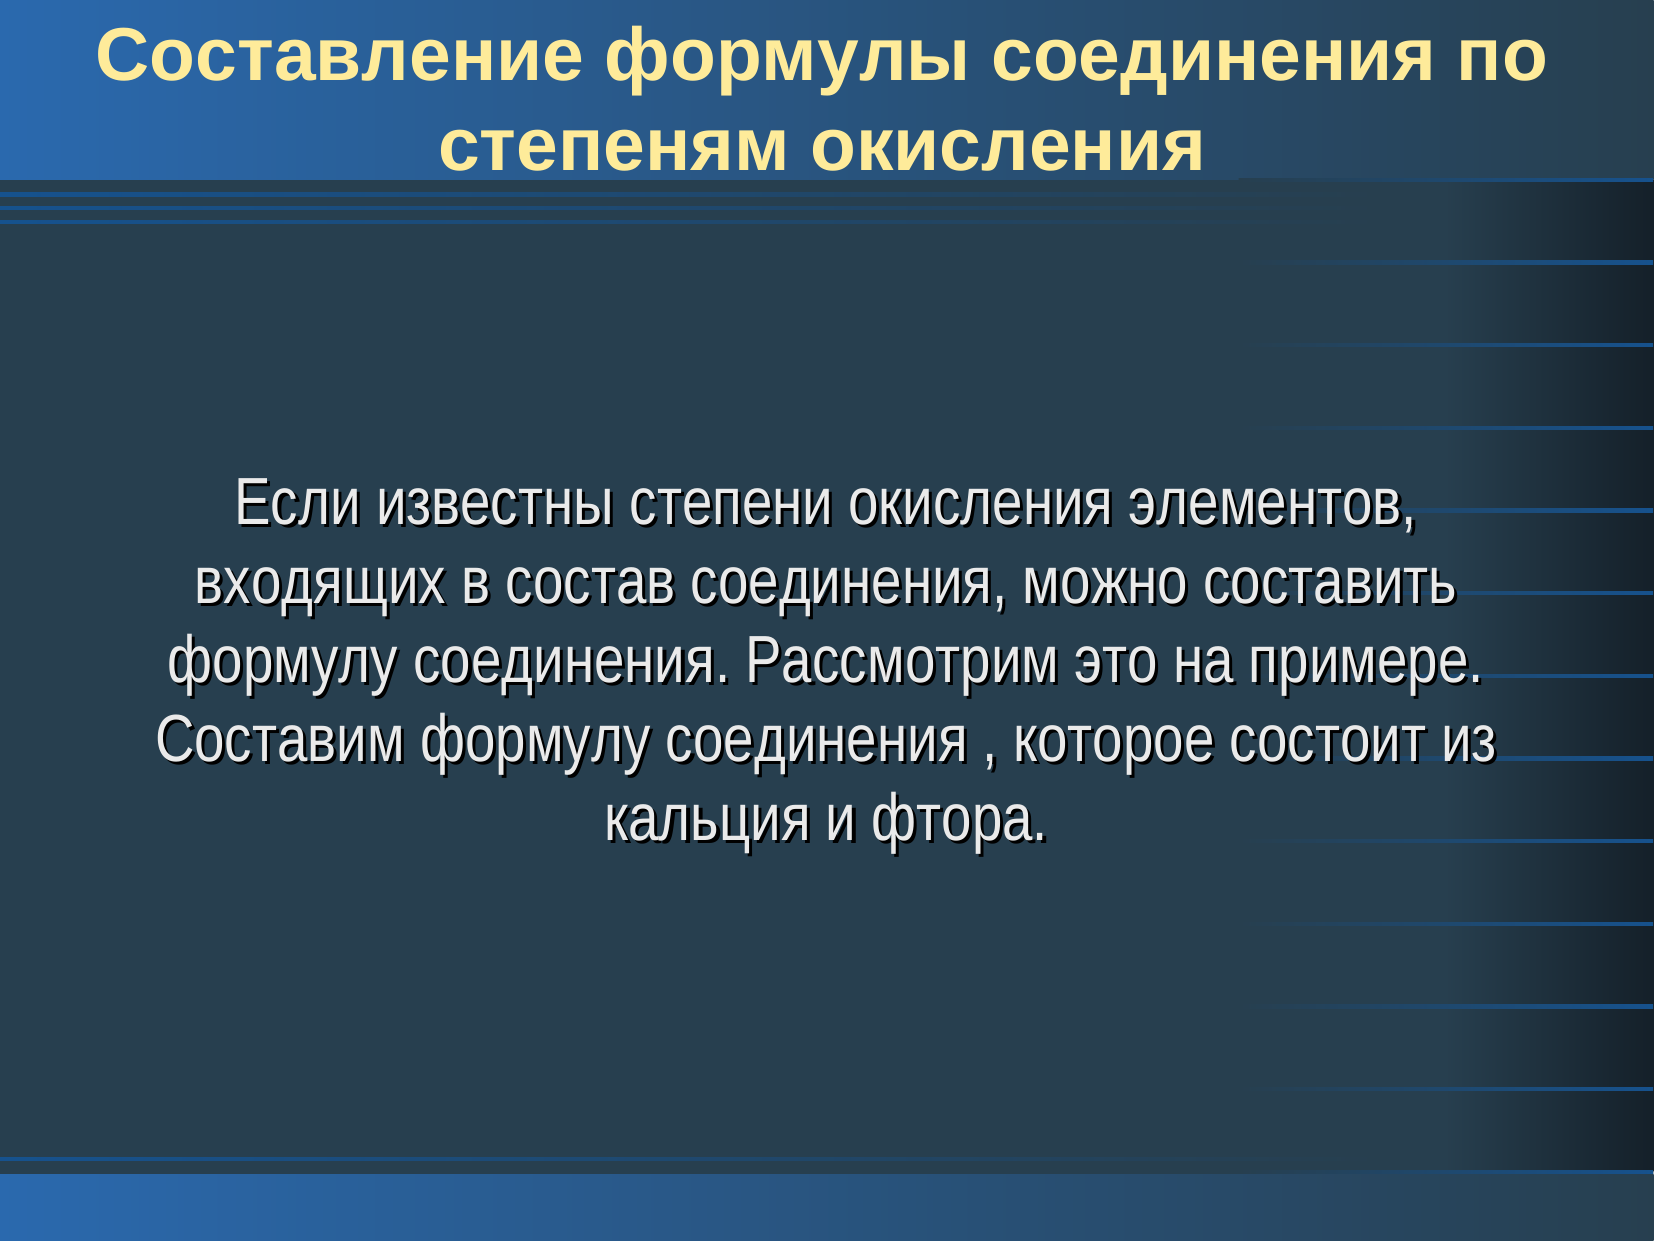

Составление формулы соединения по степеням окисления
# Если известны степени окисления элементов, входящих в состав соединения, можно составить формулу соединения. Рассмотрим это на примере. Составим формулу соединения , которое состоит из кальция и фтора.